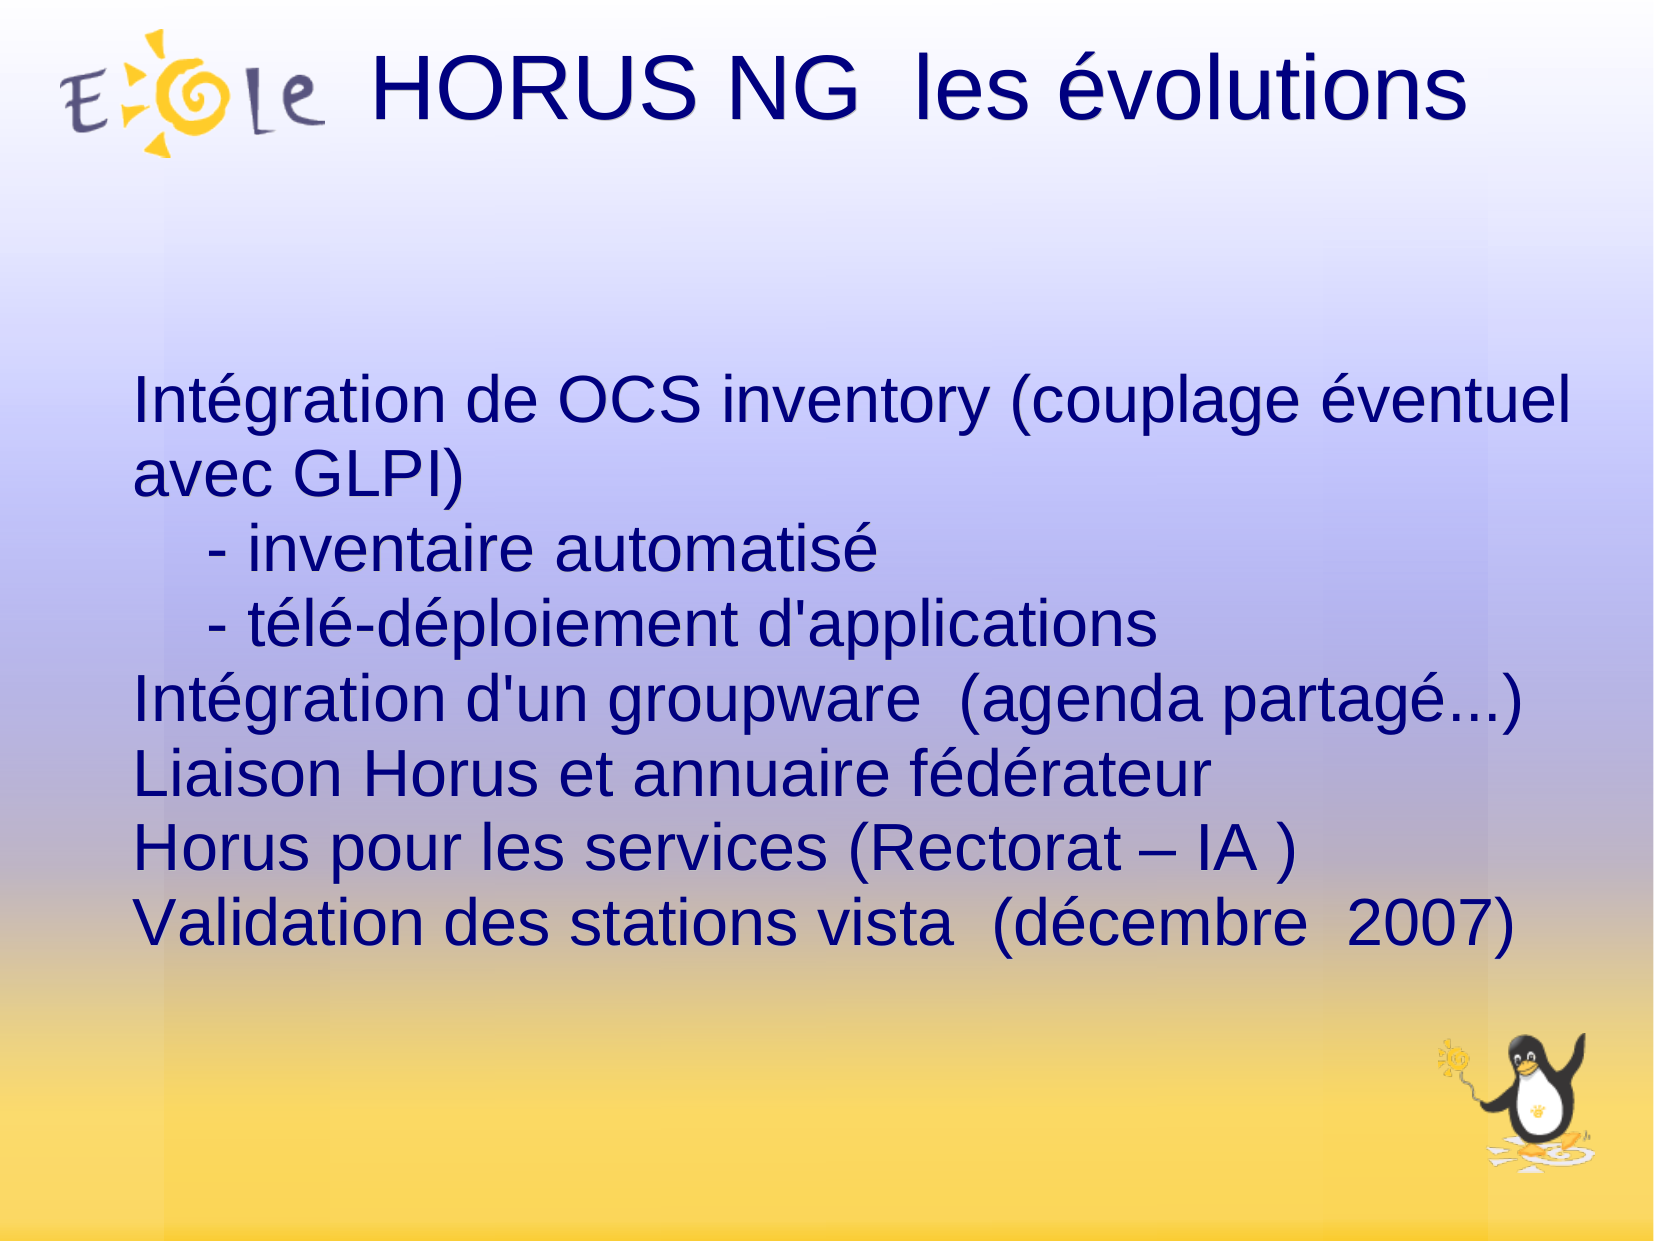

HORUS NG les évolutions
Intégration de OCS inventory (couplage éventuel avec GLPI)
 	- inventaire automatisé
	- télé-déploiement d'applications
Intégration d'un groupware (agenda partagé...)
Liaison Horus et annuaire fédérateur
Horus pour les services (Rectorat – IA )
Validation des stations vista (décembre 2007)